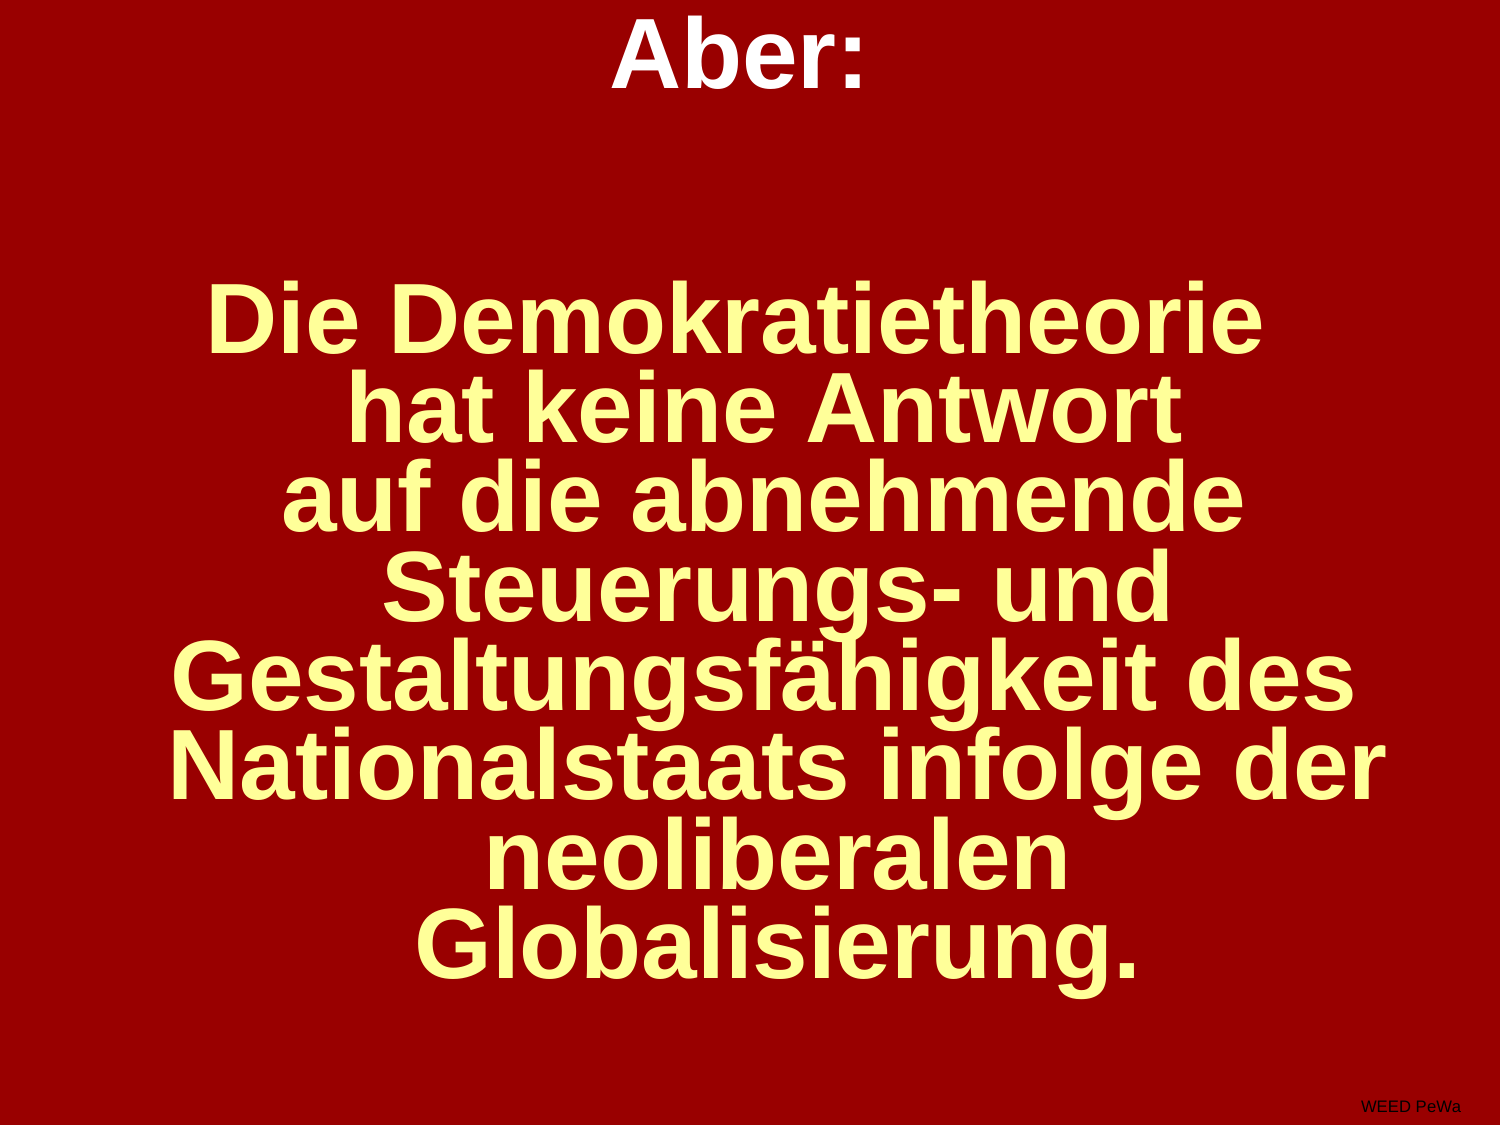

# Aber:
Die Demokratietheorie
hat keine Antwort
auf die abnehmende
Steuerungs- und Gestaltungsfähigkeit des Nationalstaats infolge der neoliberalen Globalisierung.
WEED PeWa